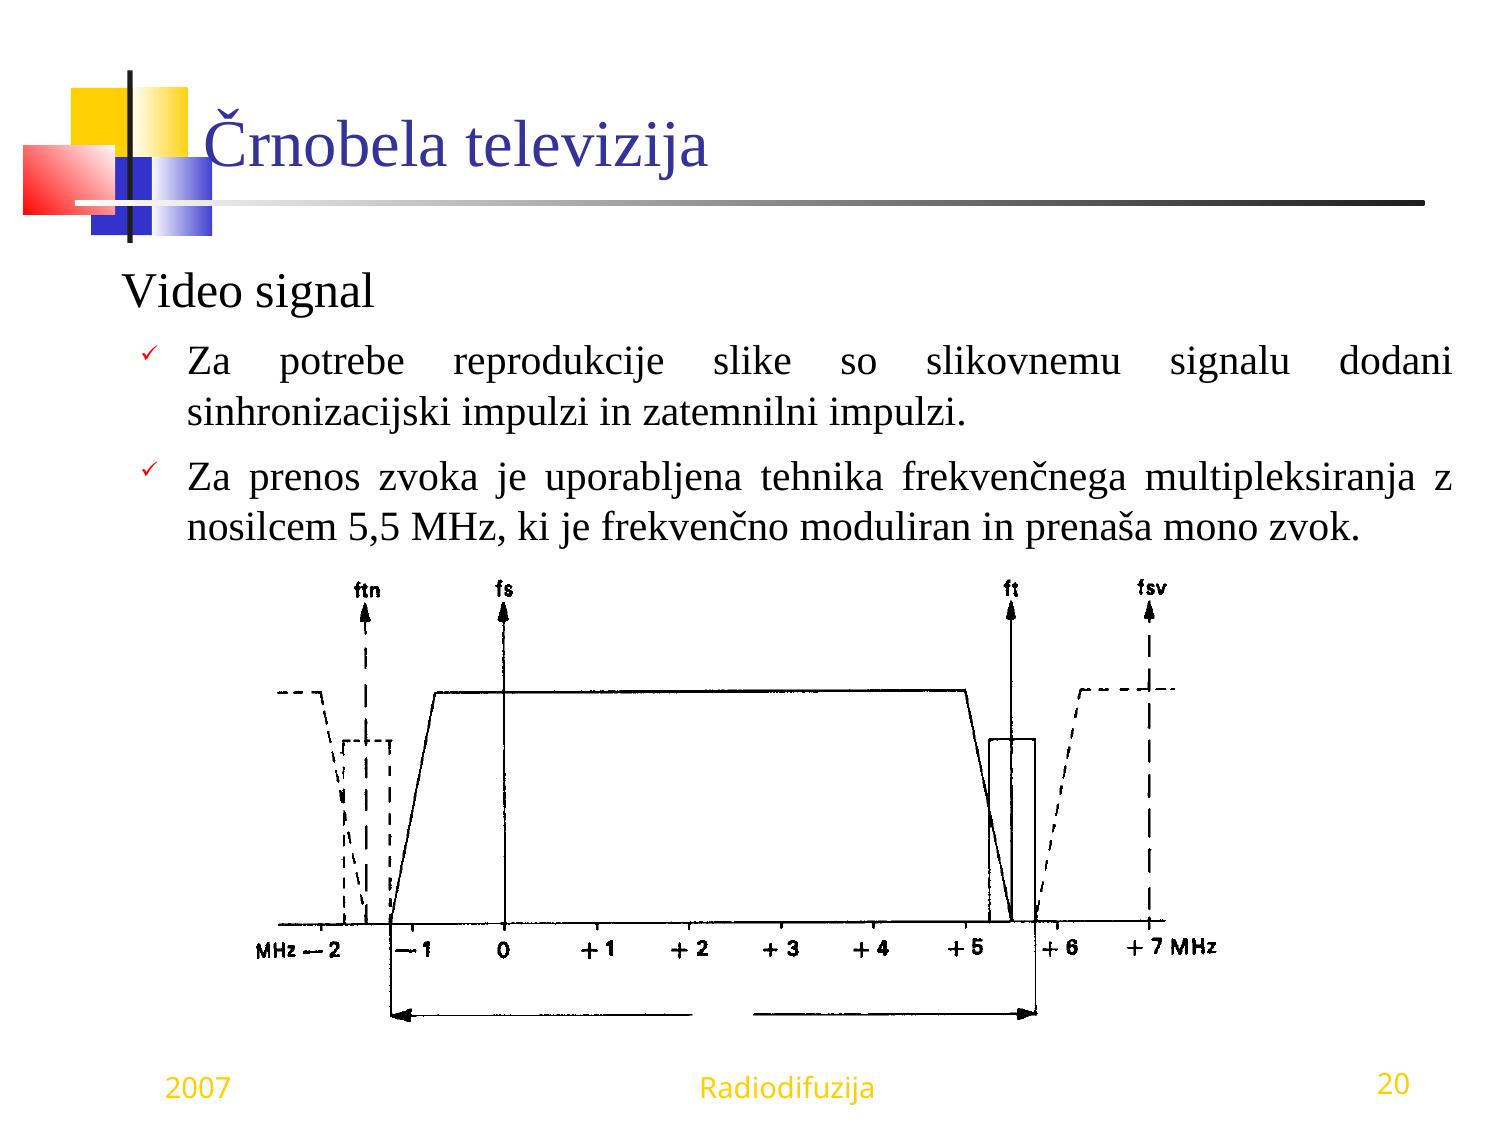

# Črnobela televizija
	Video signal
Za potrebe reprodukcije slike so slikovnemu signalu dodani sinhronizacijski impulzi in zatemnilni impulzi.
Za prenos zvoka je uporabljena tehnika frekvenčnega multipleksiranja z nosilcem 5,5 MHz, ki je frekvenčno moduliran in prenaša mono zvok.
2007
Radiodifuzija